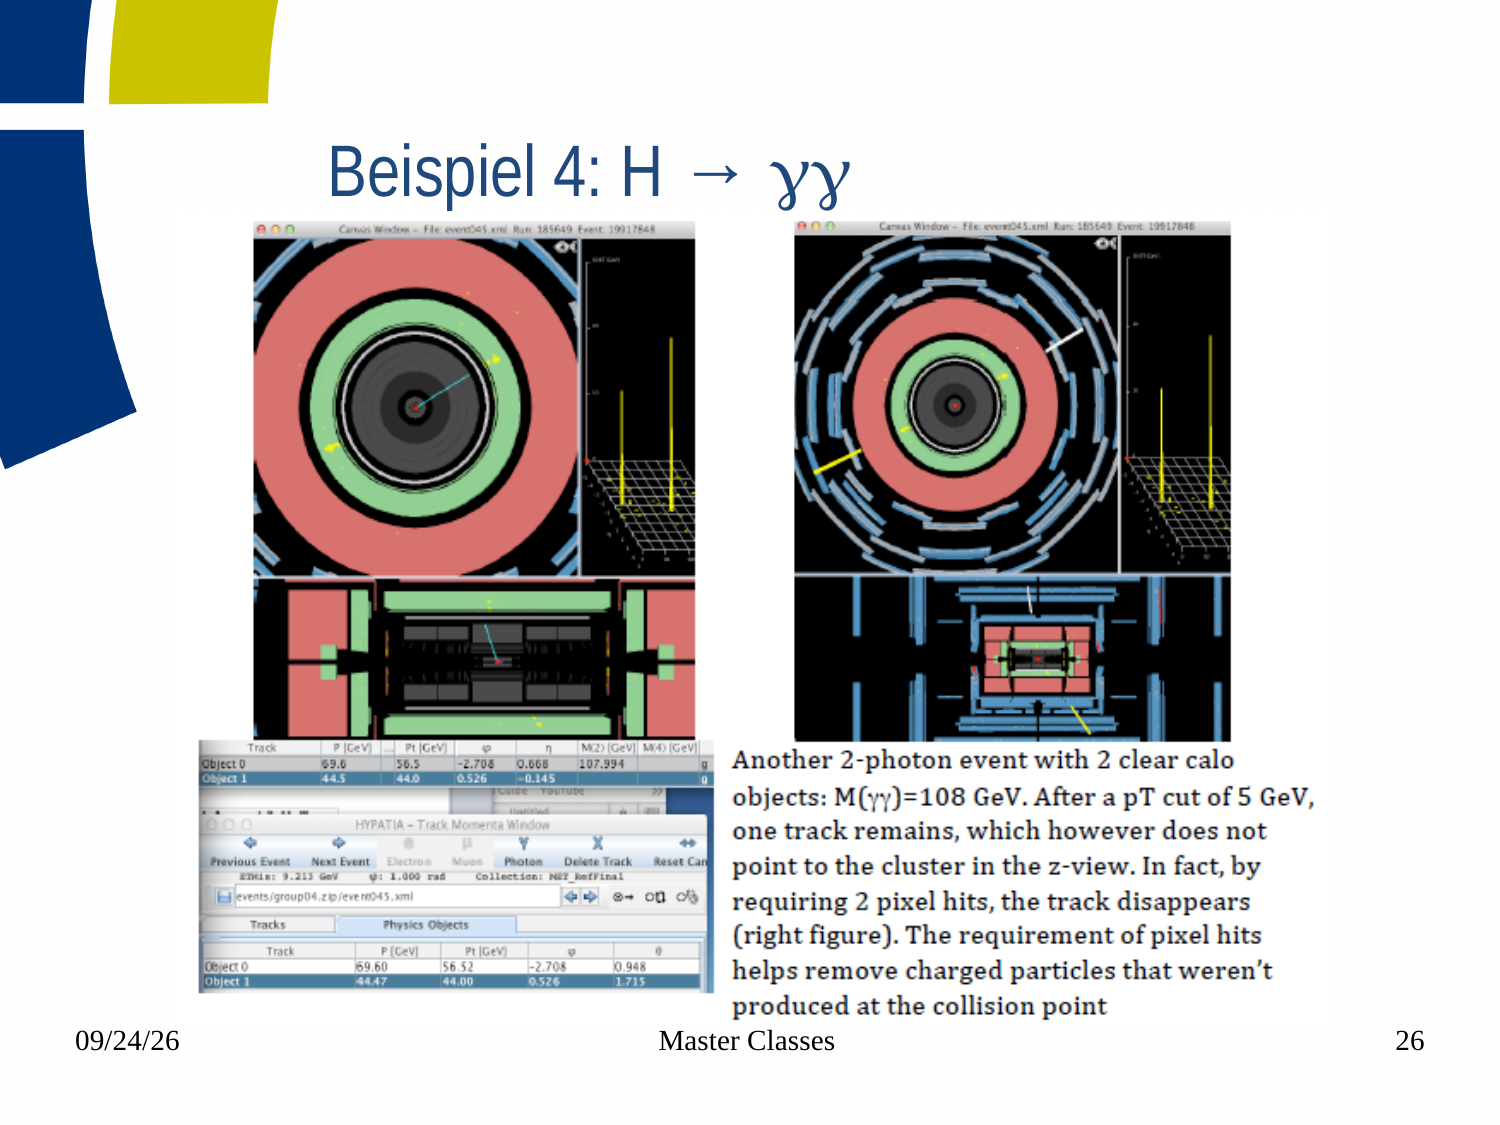

# Beispiel 4: H → γγ
International Masterclasses 2013
26